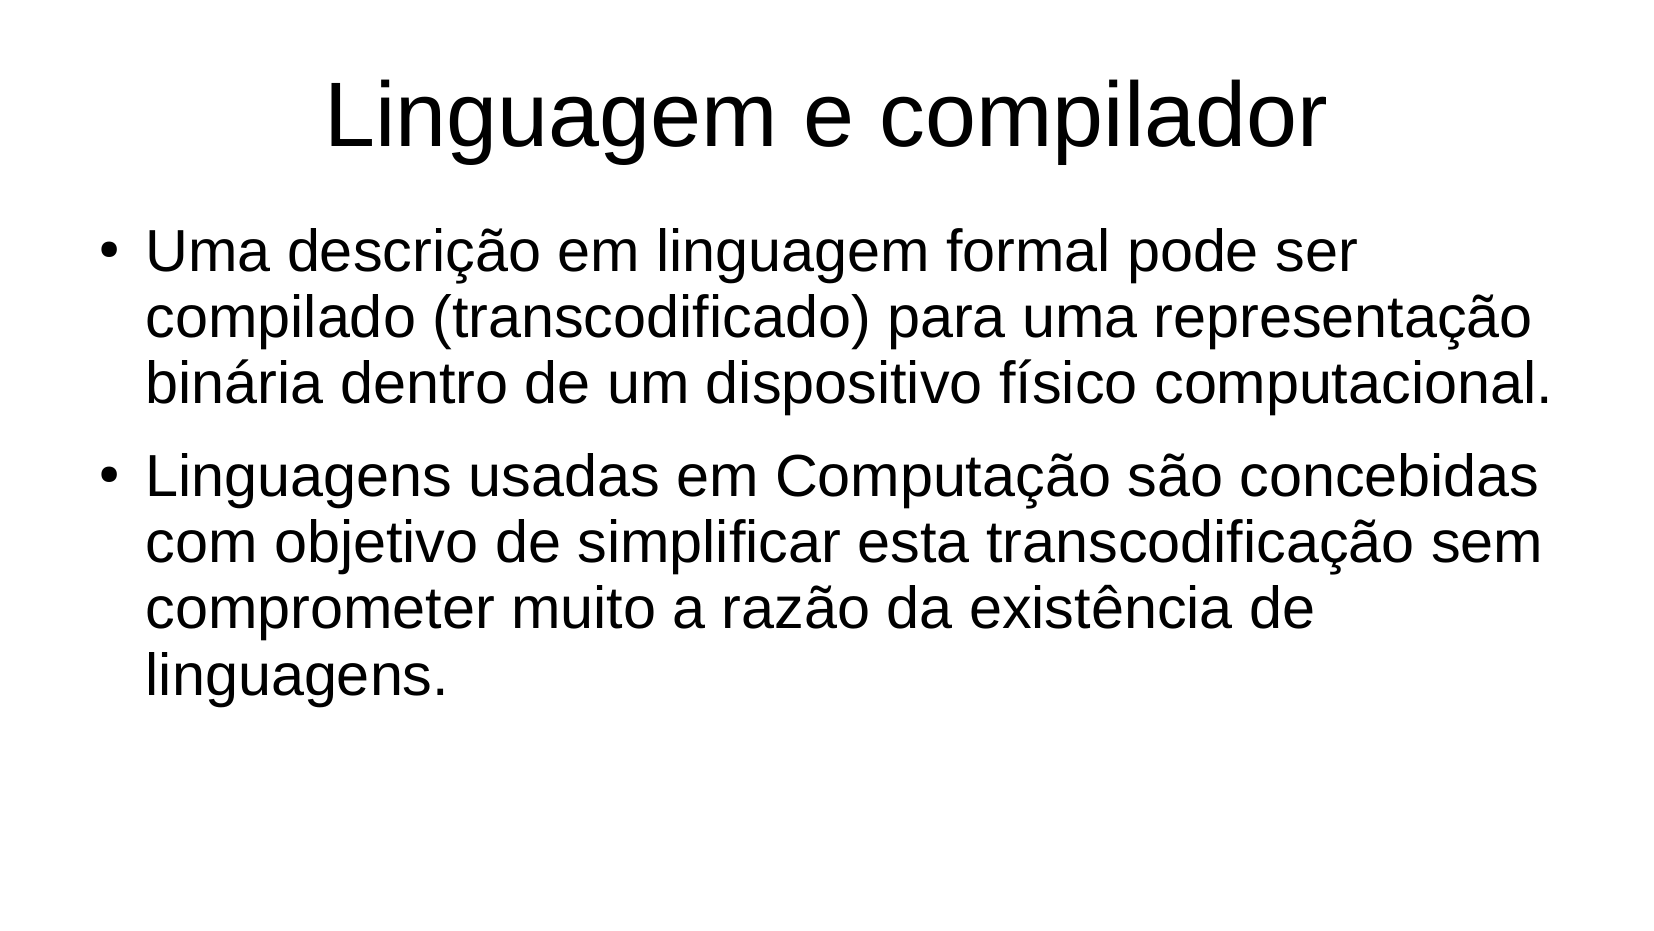

# Linguagem e compilador
Uma descrição em linguagem formal pode ser compilado (transcodificado) para uma representação binária dentro de um dispositivo físico computacional.
Linguagens usadas em Computação são concebidas com objetivo de simplificar esta transcodificação sem comprometer muito a razão da existência de linguagens.